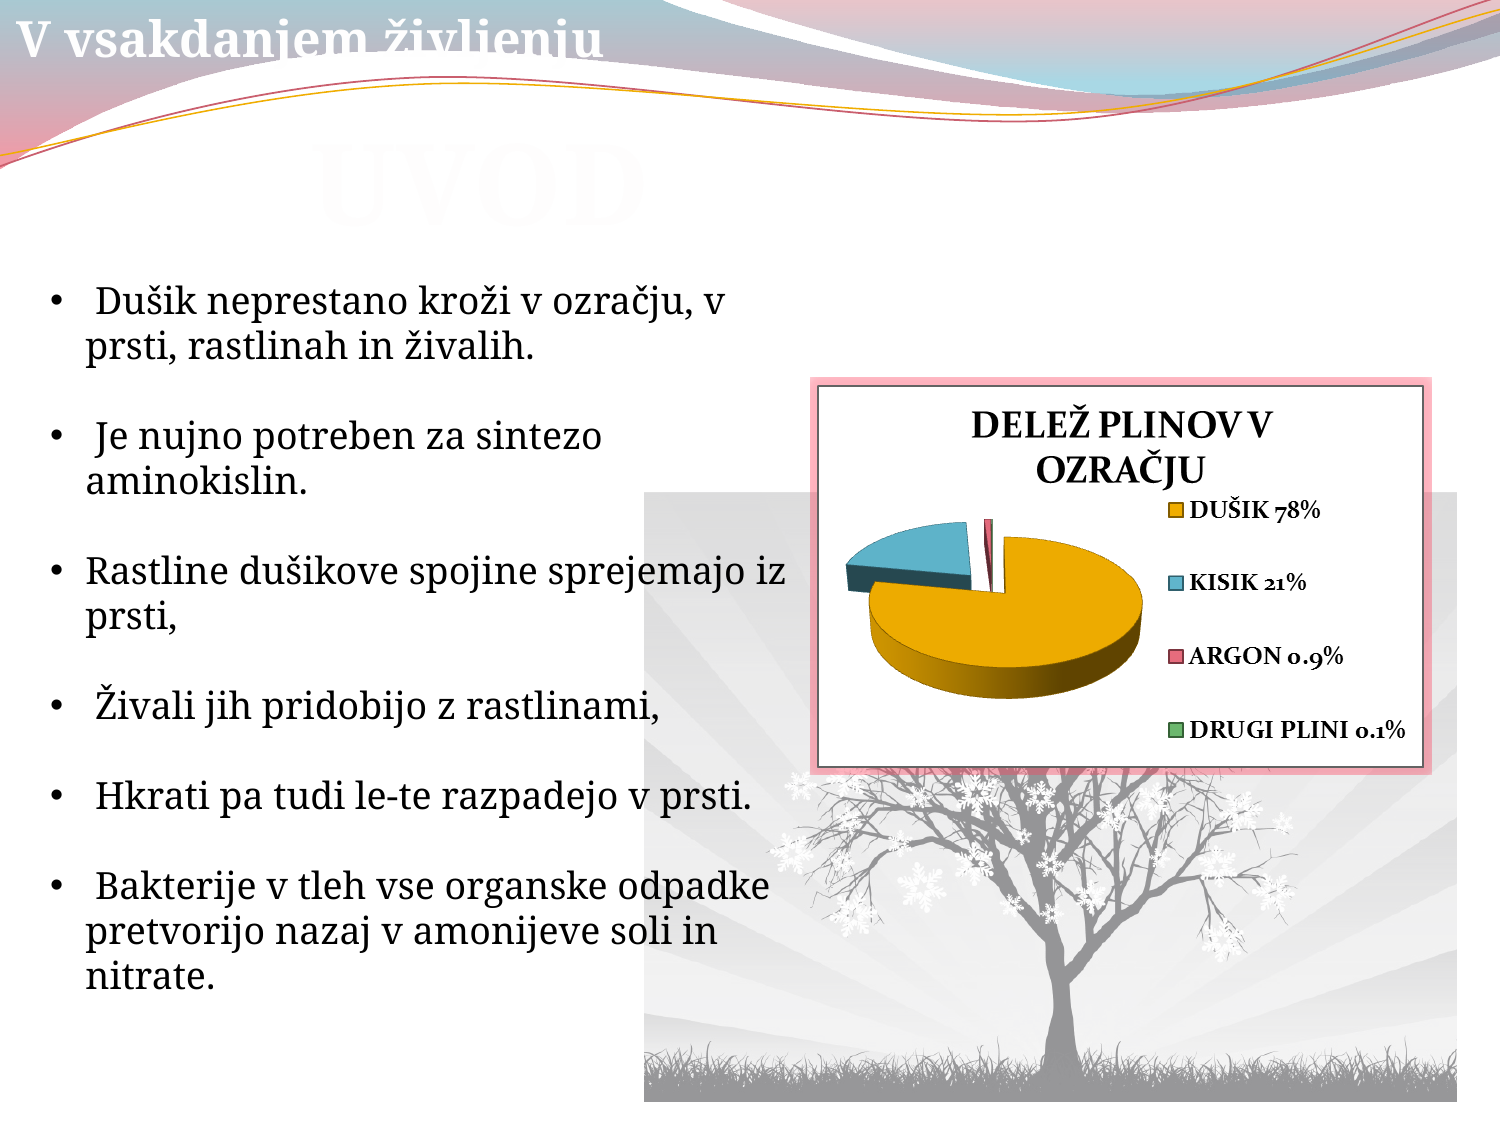

V vsakdanjem življenju
UVOD
 Dušik neprestano kroži v ozračju, v prsti, rastlinah in živalih.
 Je nujno potreben za sintezo aminokislin.
Rastline dušikove spojine sprejemajo iz prsti,
 Živali jih pridobijo z rastlinami,
 Hkrati pa tudi le-te razpadejo v prsti.
 Bakterije v tleh vse organske odpadke pretvorijo nazaj v amonijeve soli in nitrate.